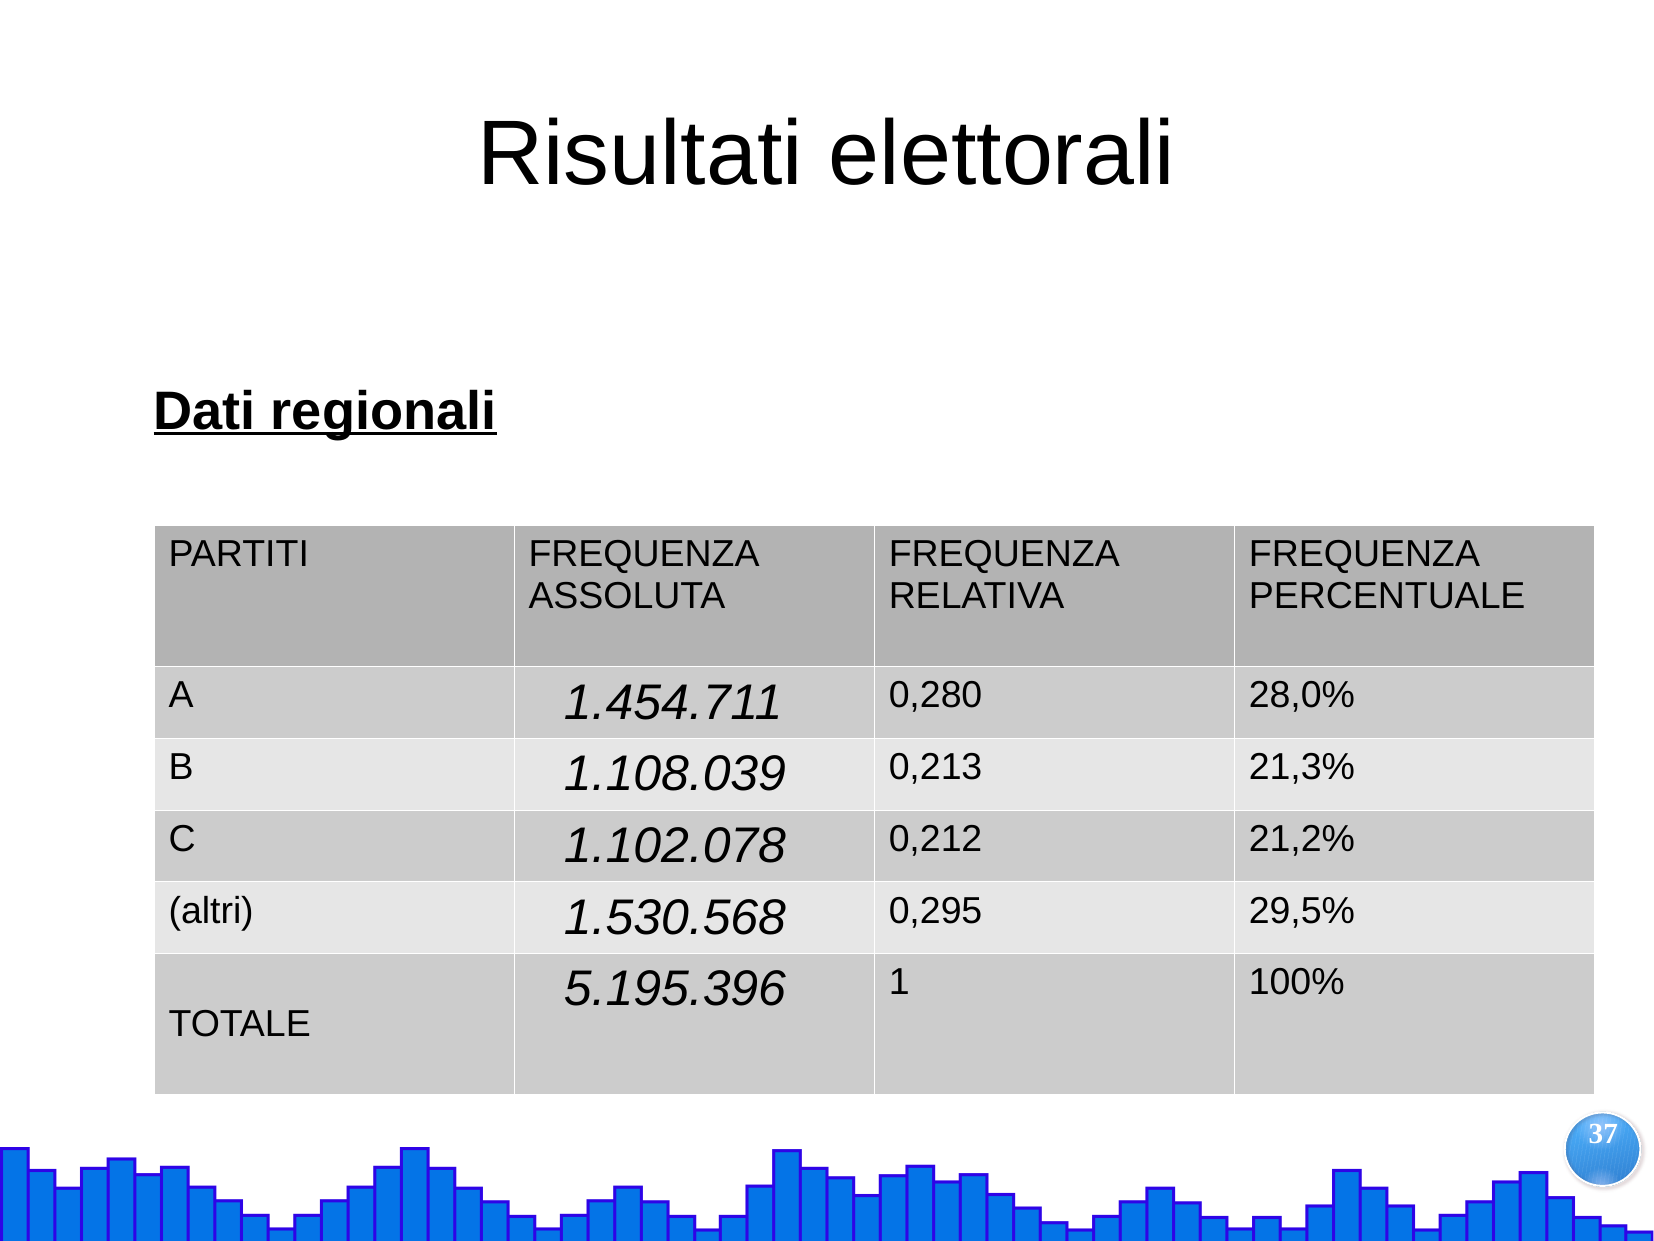

# Risultati elettorali
Dati regionali
| PARTITI | FREQUENZA ASSOLUTA | FREQUENZA RELATIVA | FREQUENZA PERCENTUALE |
| --- | --- | --- | --- |
| A | 1.454.711 | 0,280 | 28,0% |
| B | 1.108.039 | 0,213 | 21,3% |
| C | 1.102.078 | 0,212 | 21,2% |
| (altri) | 1.530.568 | 0,295 | 29,5% |
| TOTALE | 5.195.396 | 1 | 100% |
37